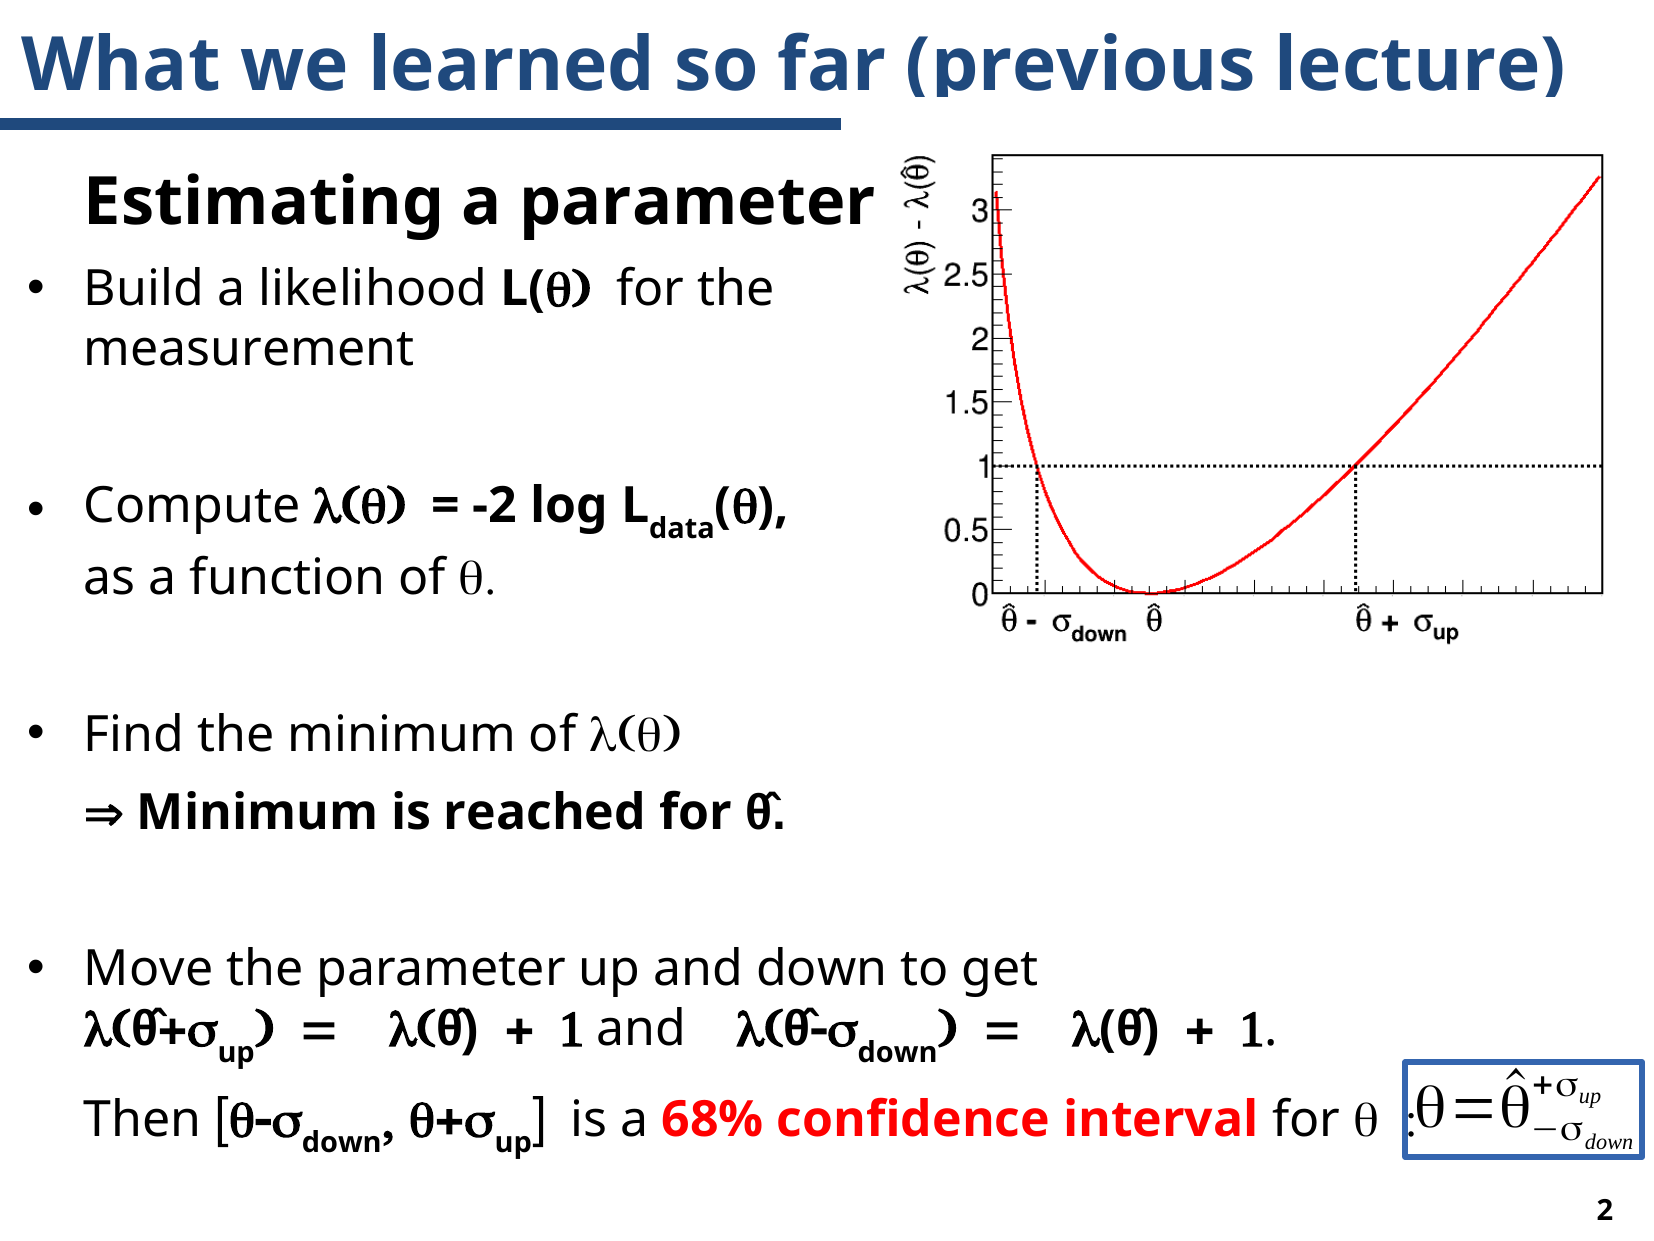

# What we learned so far (previous lecture)
Estimating a parameter
Build a likelihood L(q) for the
measurement
Compute l(q) = -2 log Ldata(q),
as a function of q.
Find the minimum of l(q)
Þ Minimum is reached for θ̂.
Move the parameter up and down to get
l(θ̂+sup) = l(θ̂) + 1 and l(θ̂-sdown) = l(θ̂) + 1.
Then [q-sdown, q+sup] is a 68% confidence interval for q :
2